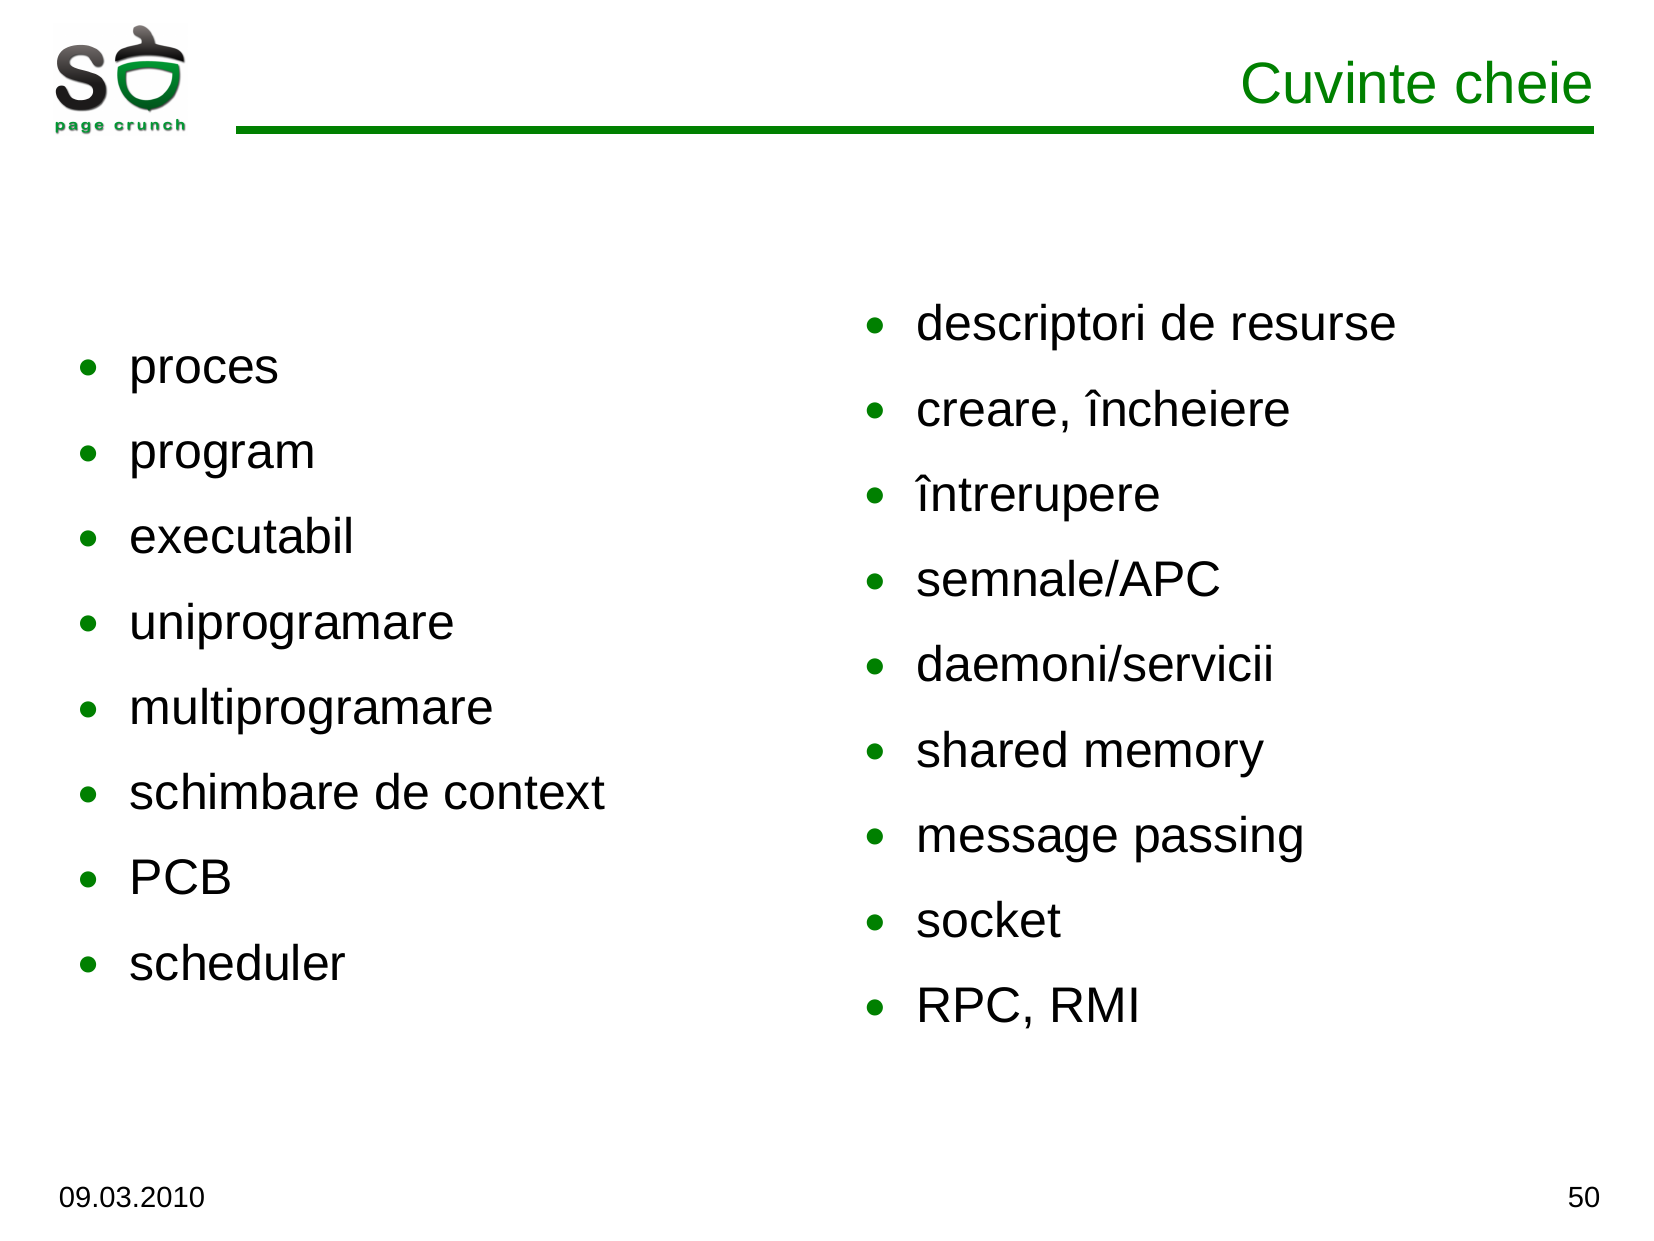

# Cuvinte cheie
proces
program
executabil
uniprogramare
multiprogramare
schimbare de context
PCB
scheduler
descriptori de resurse
creare, încheiere
întrerupere
semnale/APC
daemoni/servicii
shared memory
message passing
socket
RPC, RMI
09.03.2010
50